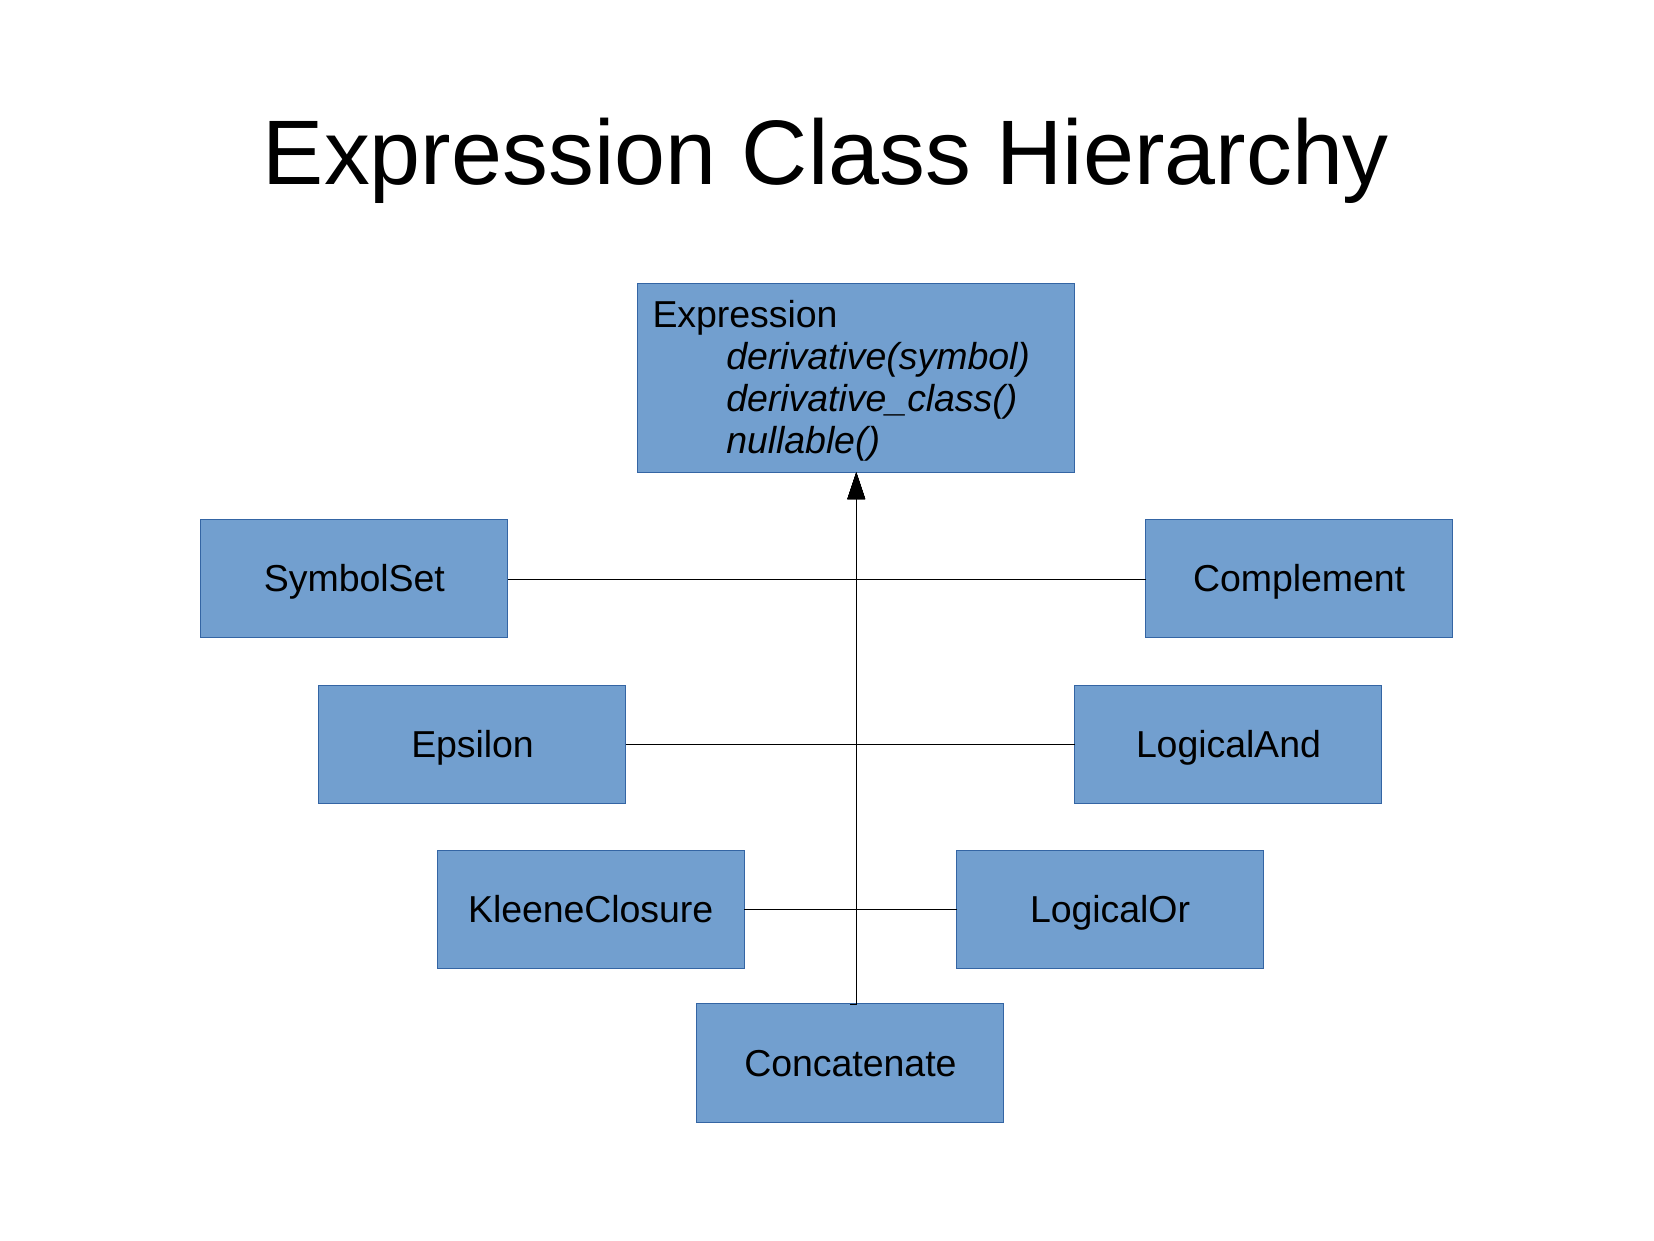

# Expression Class Hierarchy
Expression
	derivative(symbol)
	derivative_class()
	nullable()
SymbolSet
Complement
Epsilon
LogicalAnd
KleeneClosure
LogicalOr
Concatenate